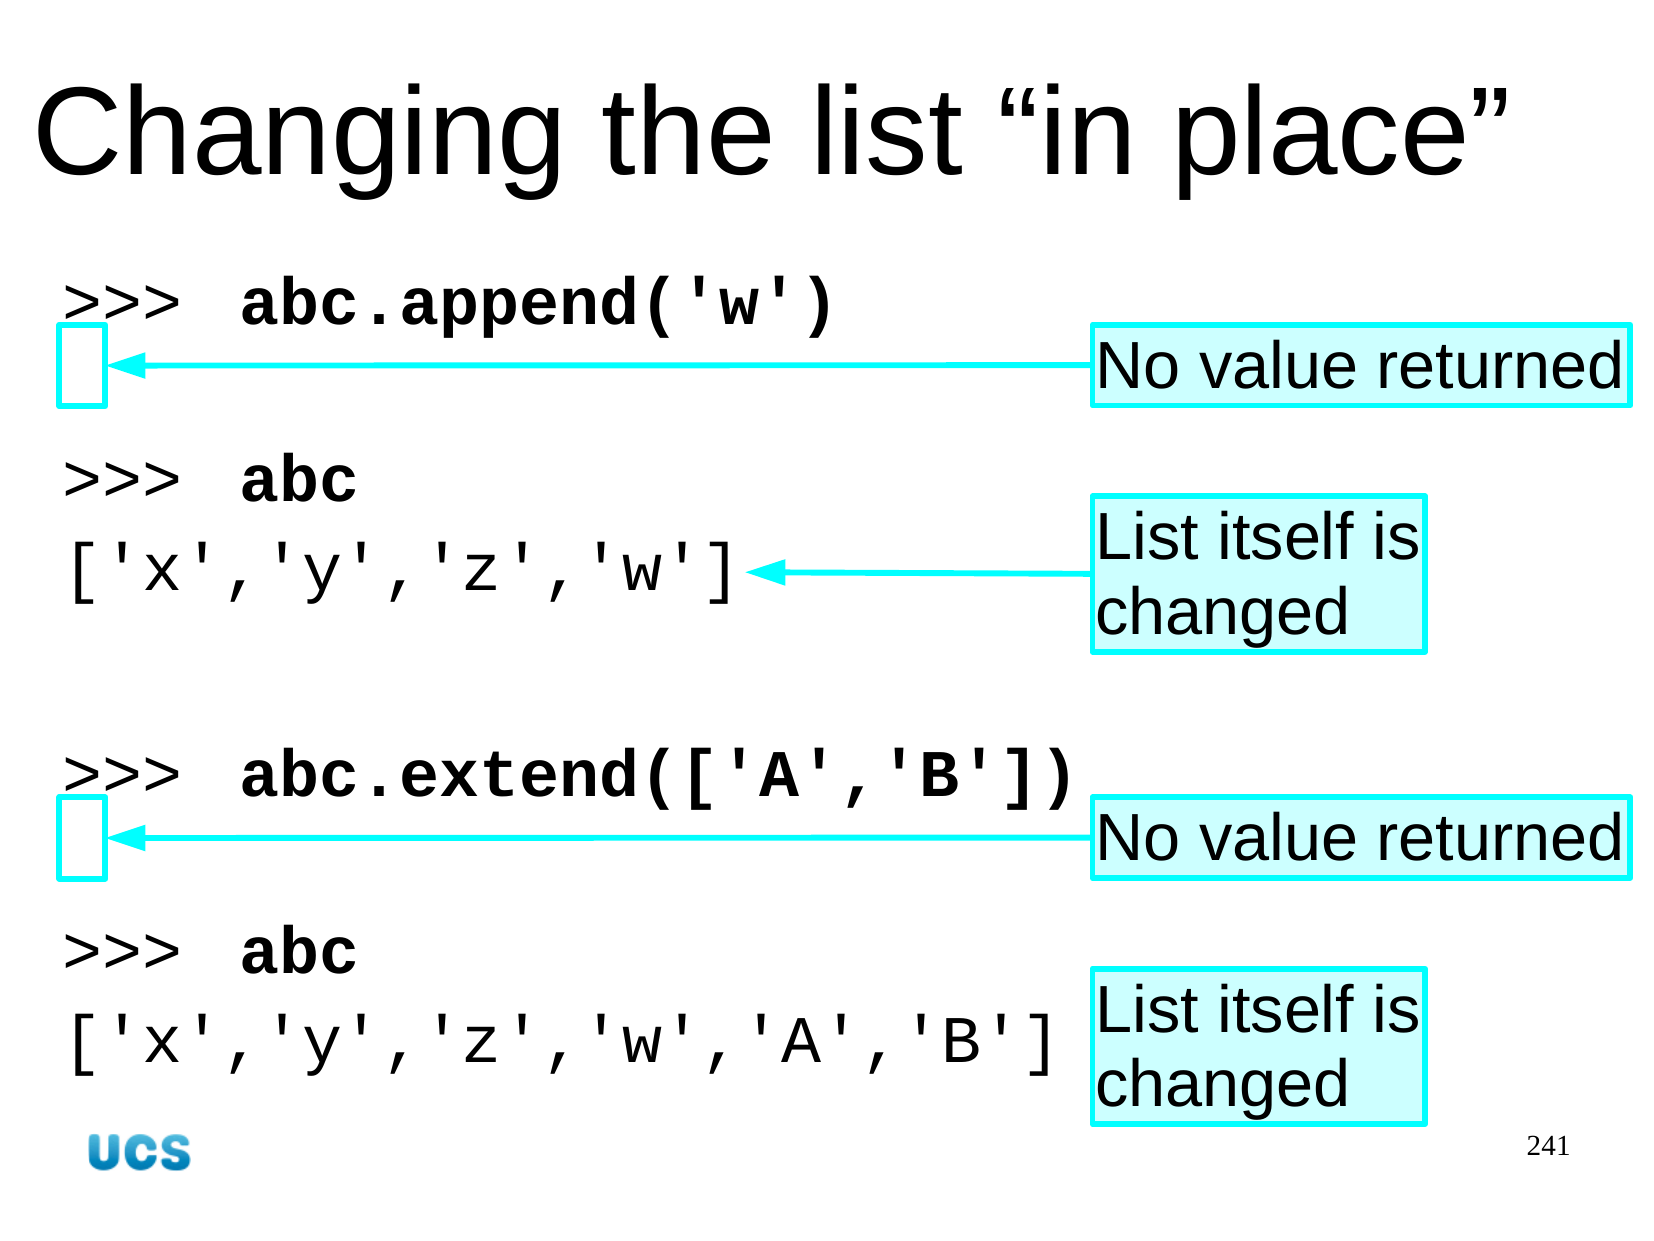

Changing the list “in place”
>>>
abc
.append('w')
No value returned
>>>
abc
List itself is
changed
['x','y','z','w']
>>>
abc
.extend(['A','B'])
No value returned
>>>
abc
List itself is
changed
['x','y','z','w','A','B']
241